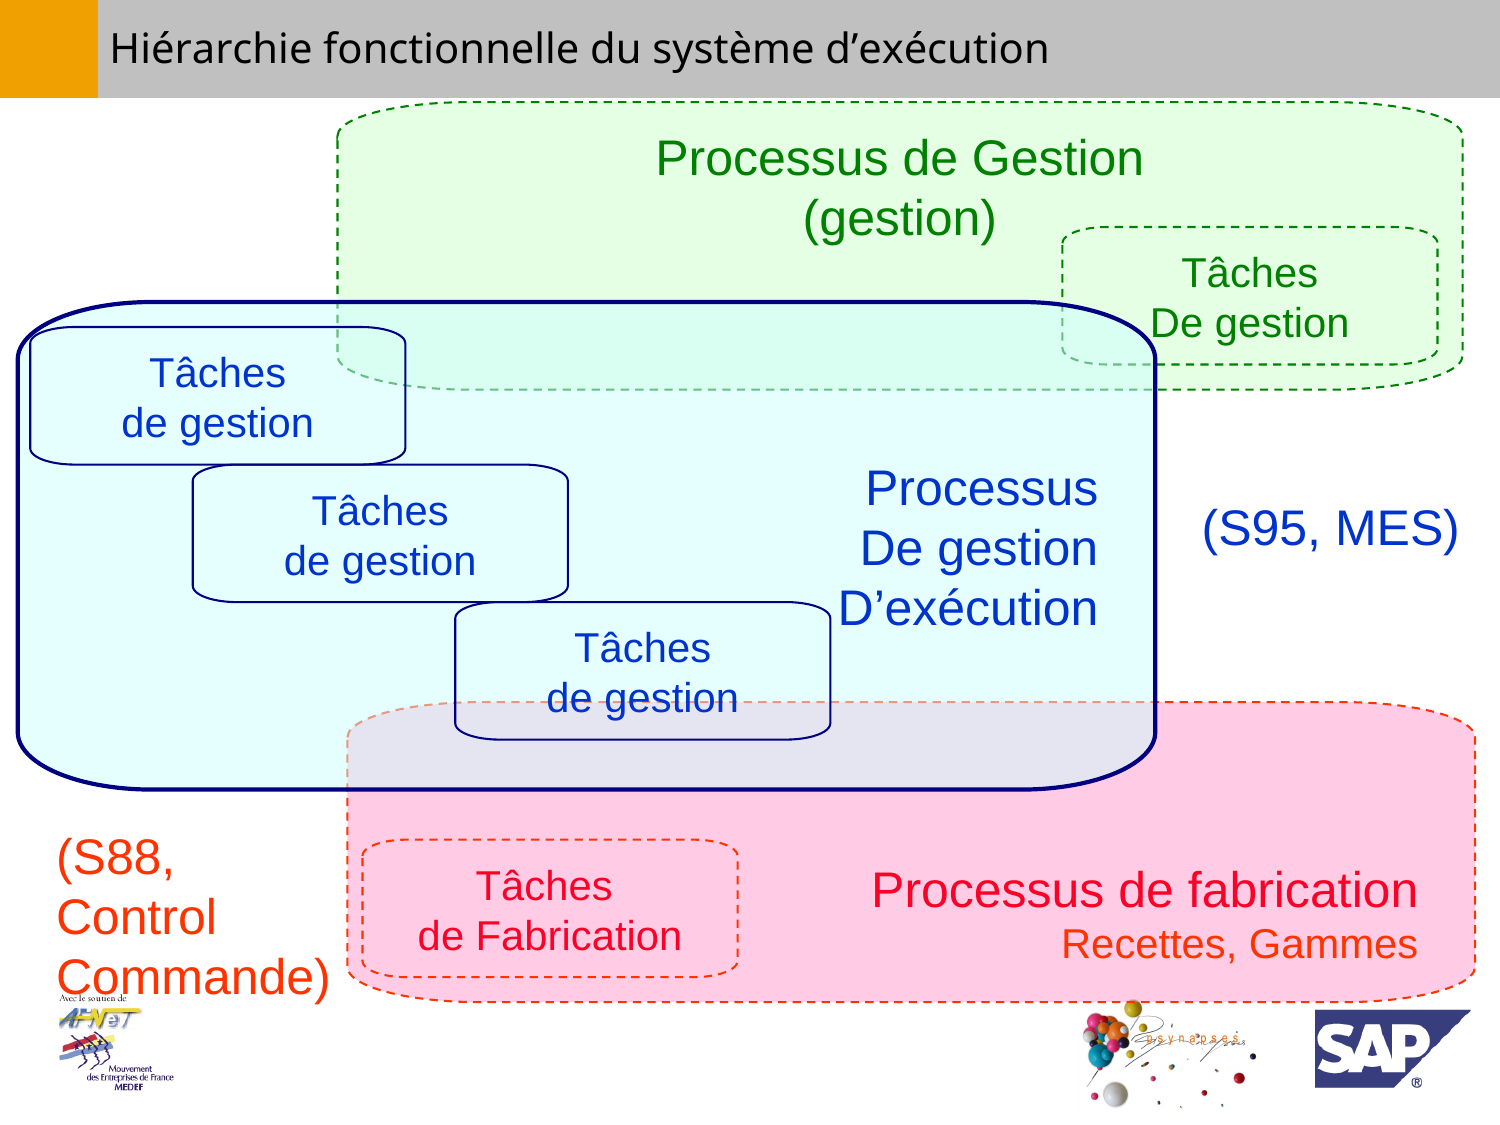

# Hiérarchie fonctionnelle du système d’exécution
Processus de Gestion
(gestion)
Tâches
De gestion
Processus
De gestion
D’exécution
Tâches
de gestion
Tâches
de gestion
Tâches
de gestion
(S95, MES)
Processus de fabrication
Recettes, Gammes
Tâches
de Fabrication
(S88,
Control
Commande)